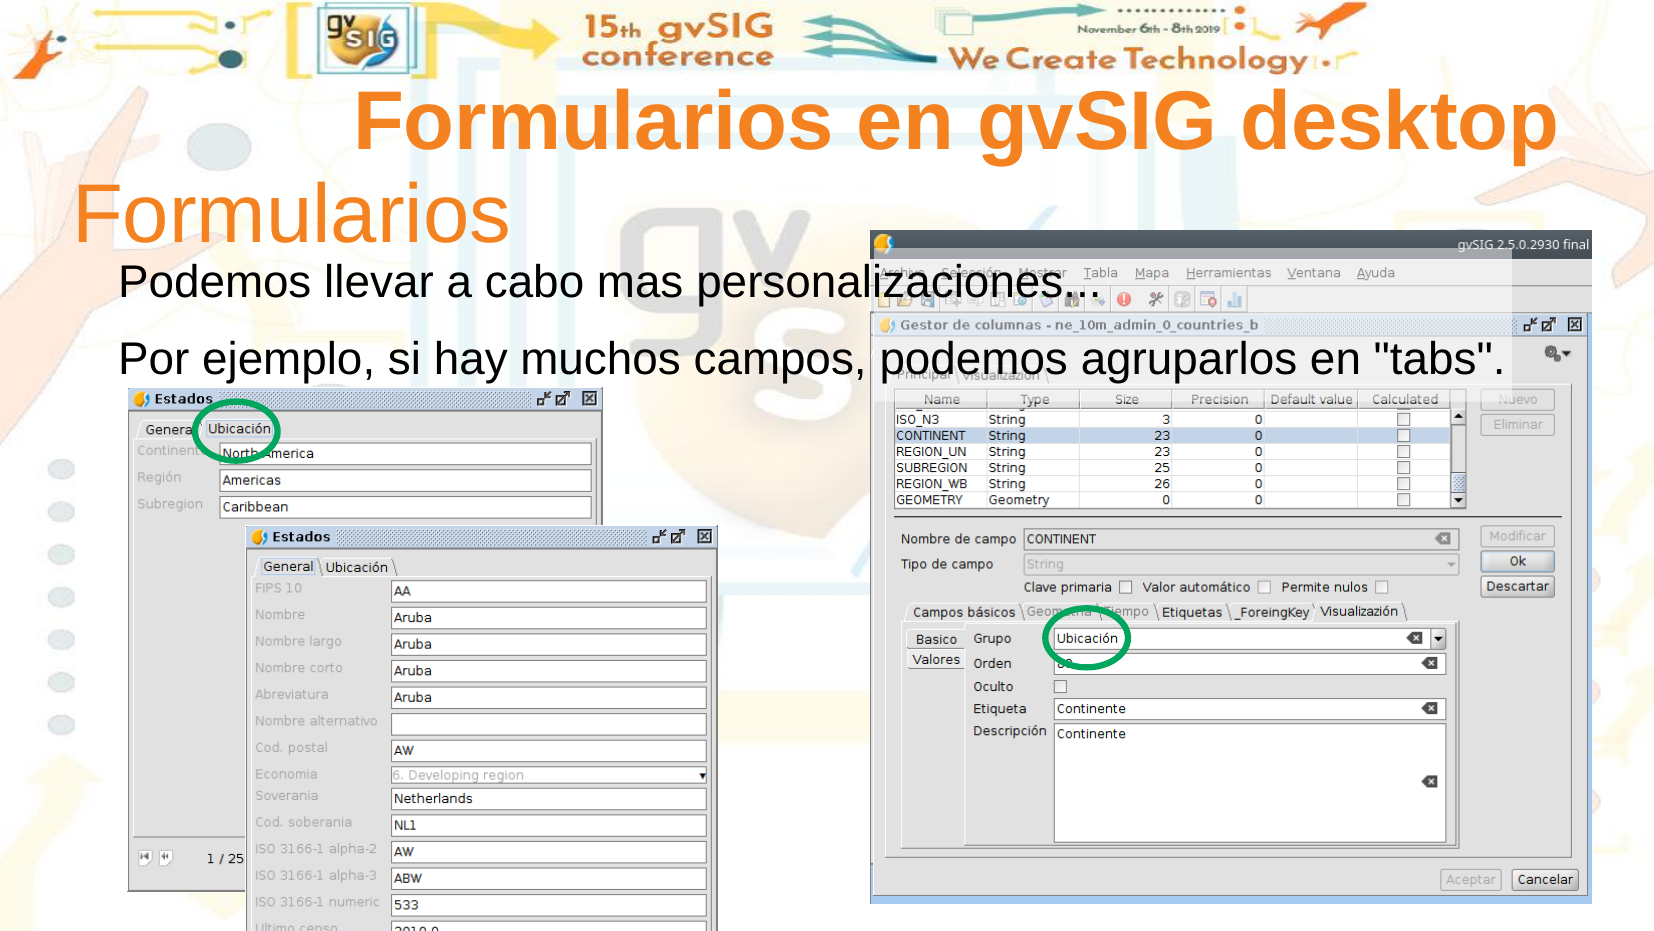

# Formularios en gvSIG desktop
Formularios
Podemos llevar a cabo mas personalizaciones...
Por ejemplo, si hay muchos campos, podemos agruparlos en "tabs".